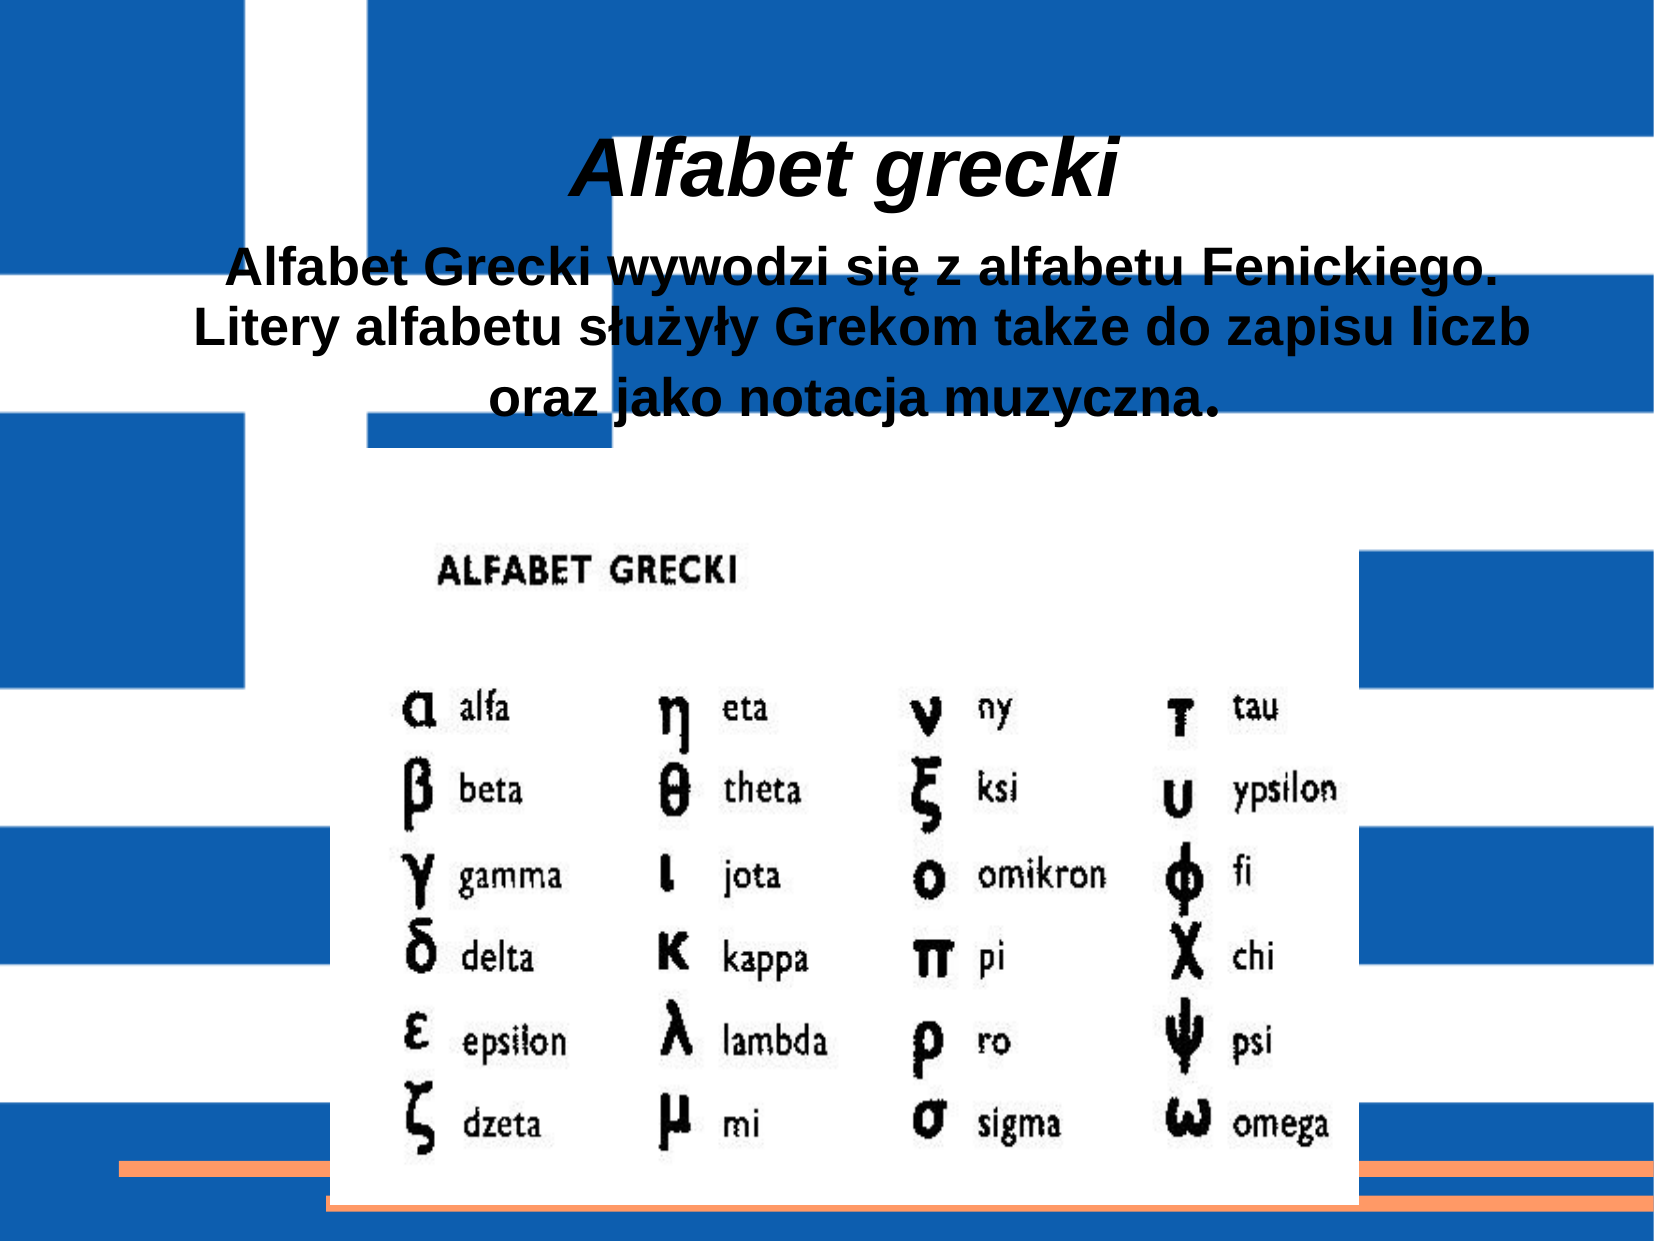

# Alfabet grecki
Alfabet Grecki wywodzi się z alfabetu Fenickiego. Litery alfabetu służyły Grekom także do zapisu liczb oraz jako notacja muzyczna.